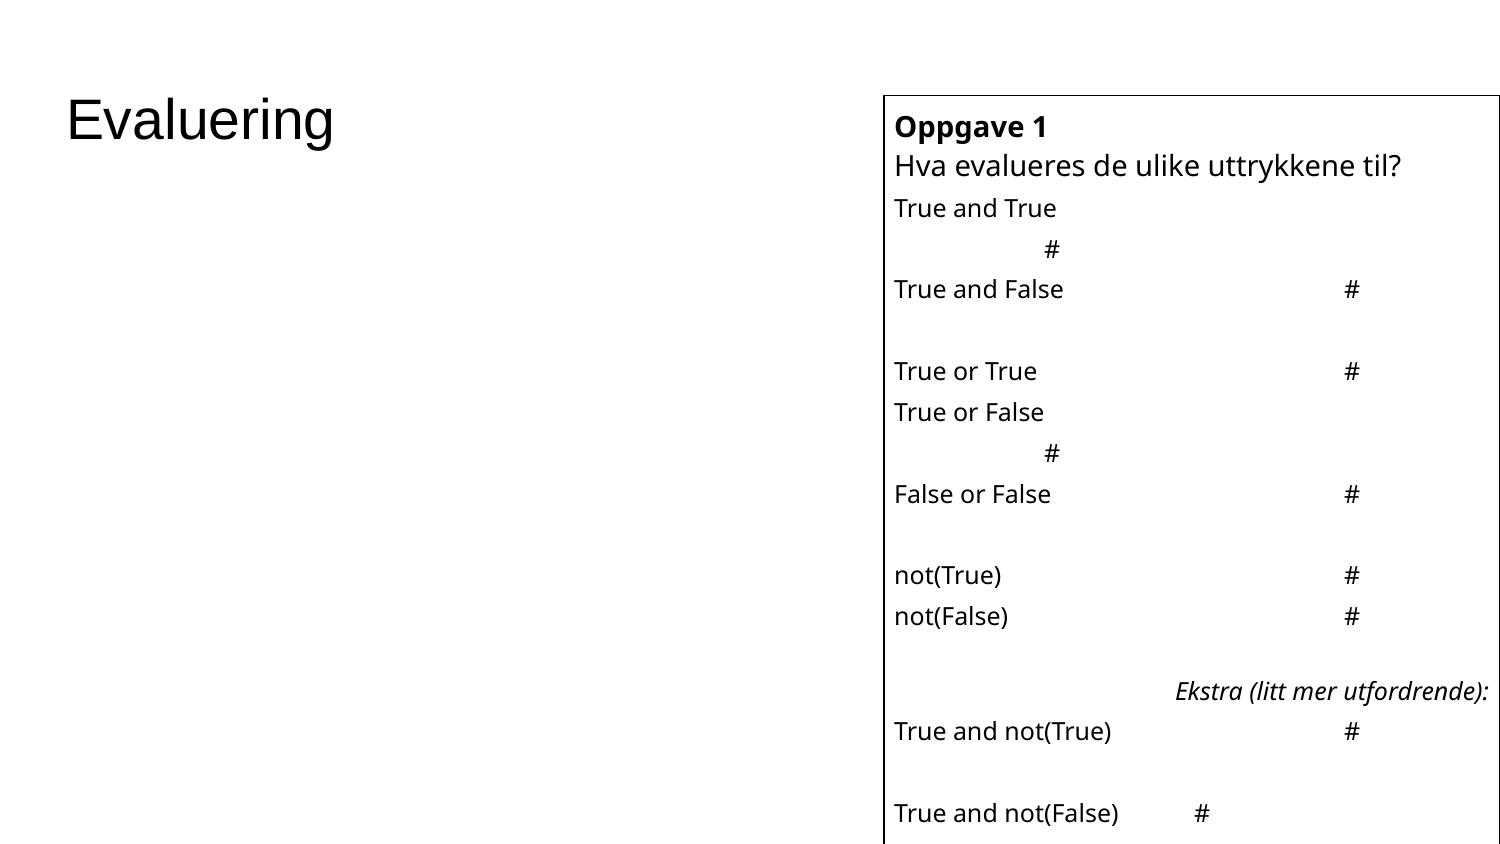

# Evaluering
| Oppgave 1 Hva evalueres de ulike uttrykkene til? True and True # True and False # True or True # True or False # False or False # not(True) # not(False) # Ekstra (litt mer utfordrende): True and not(True) # True and not(False) # not(True) or not(False) # |
| --- |
| |